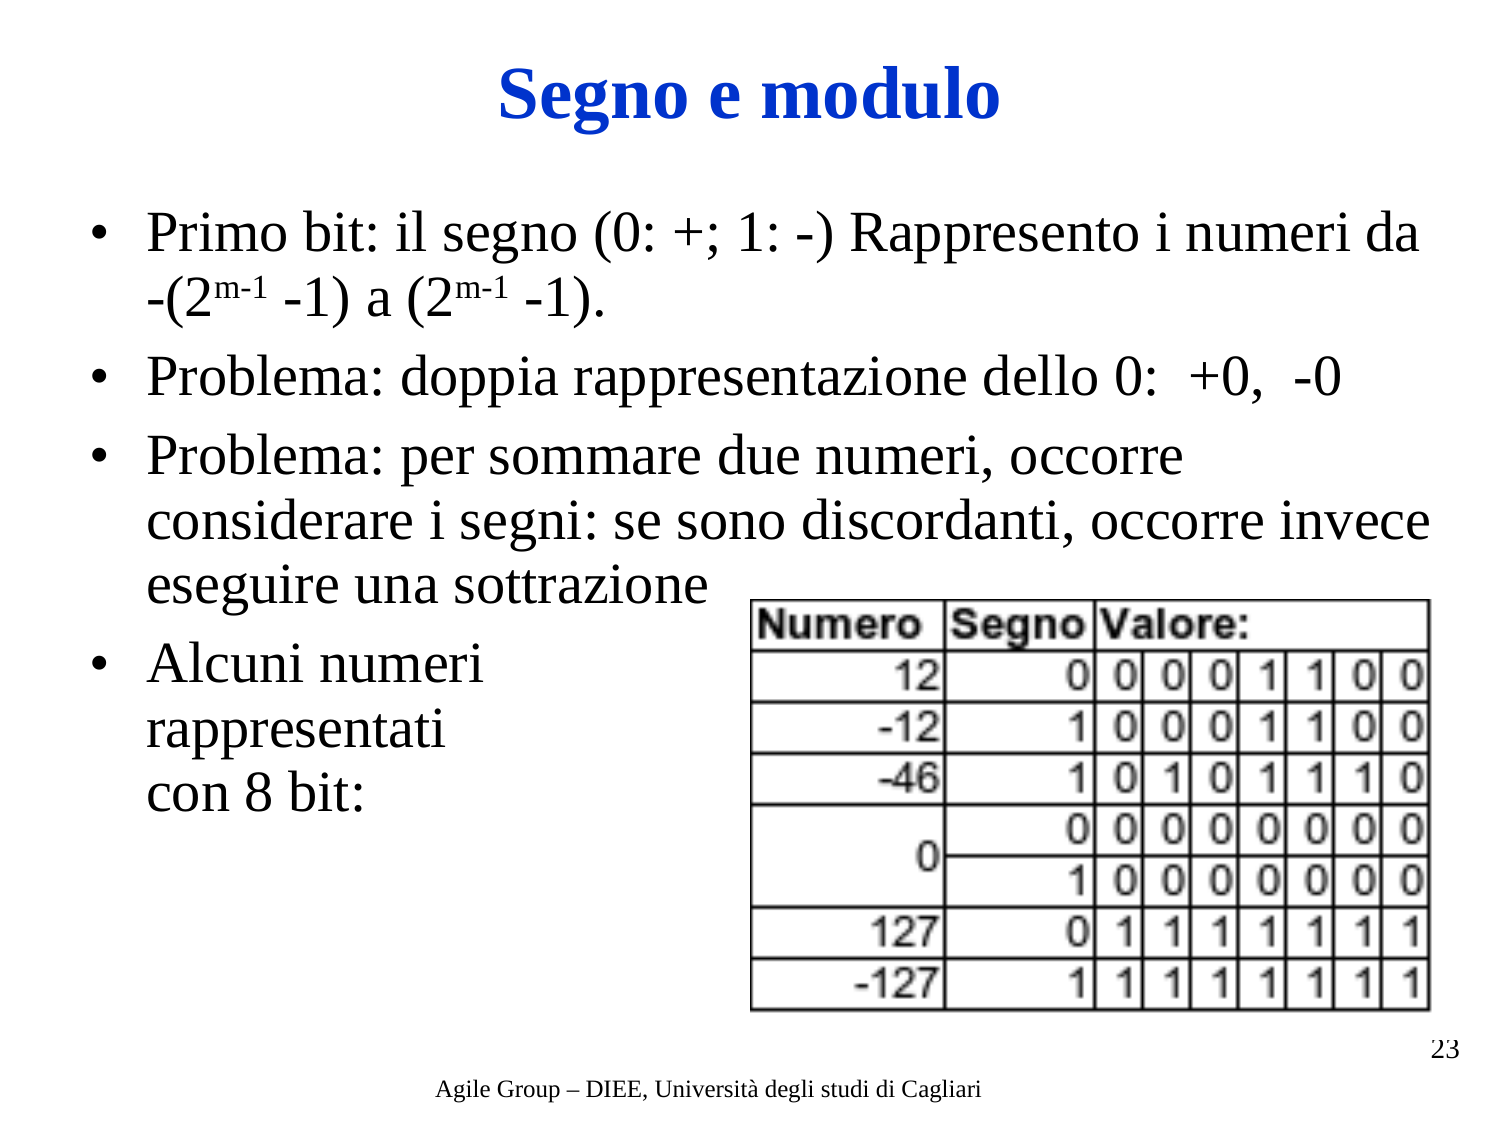

# Segno e modulo
Primo bit: il segno (0: +; 1: -) Rappresento i numeri da -(2m-1 -1) a (2m-1 -1).
Problema: doppia rappresentazione dello 0: +0, -0
Problema: per sommare due numeri, occorre considerare i segni: se sono discordanti, occorre invece eseguire una sottrazione
Alcuni numeri
rappresentati
con 8 bit:
23